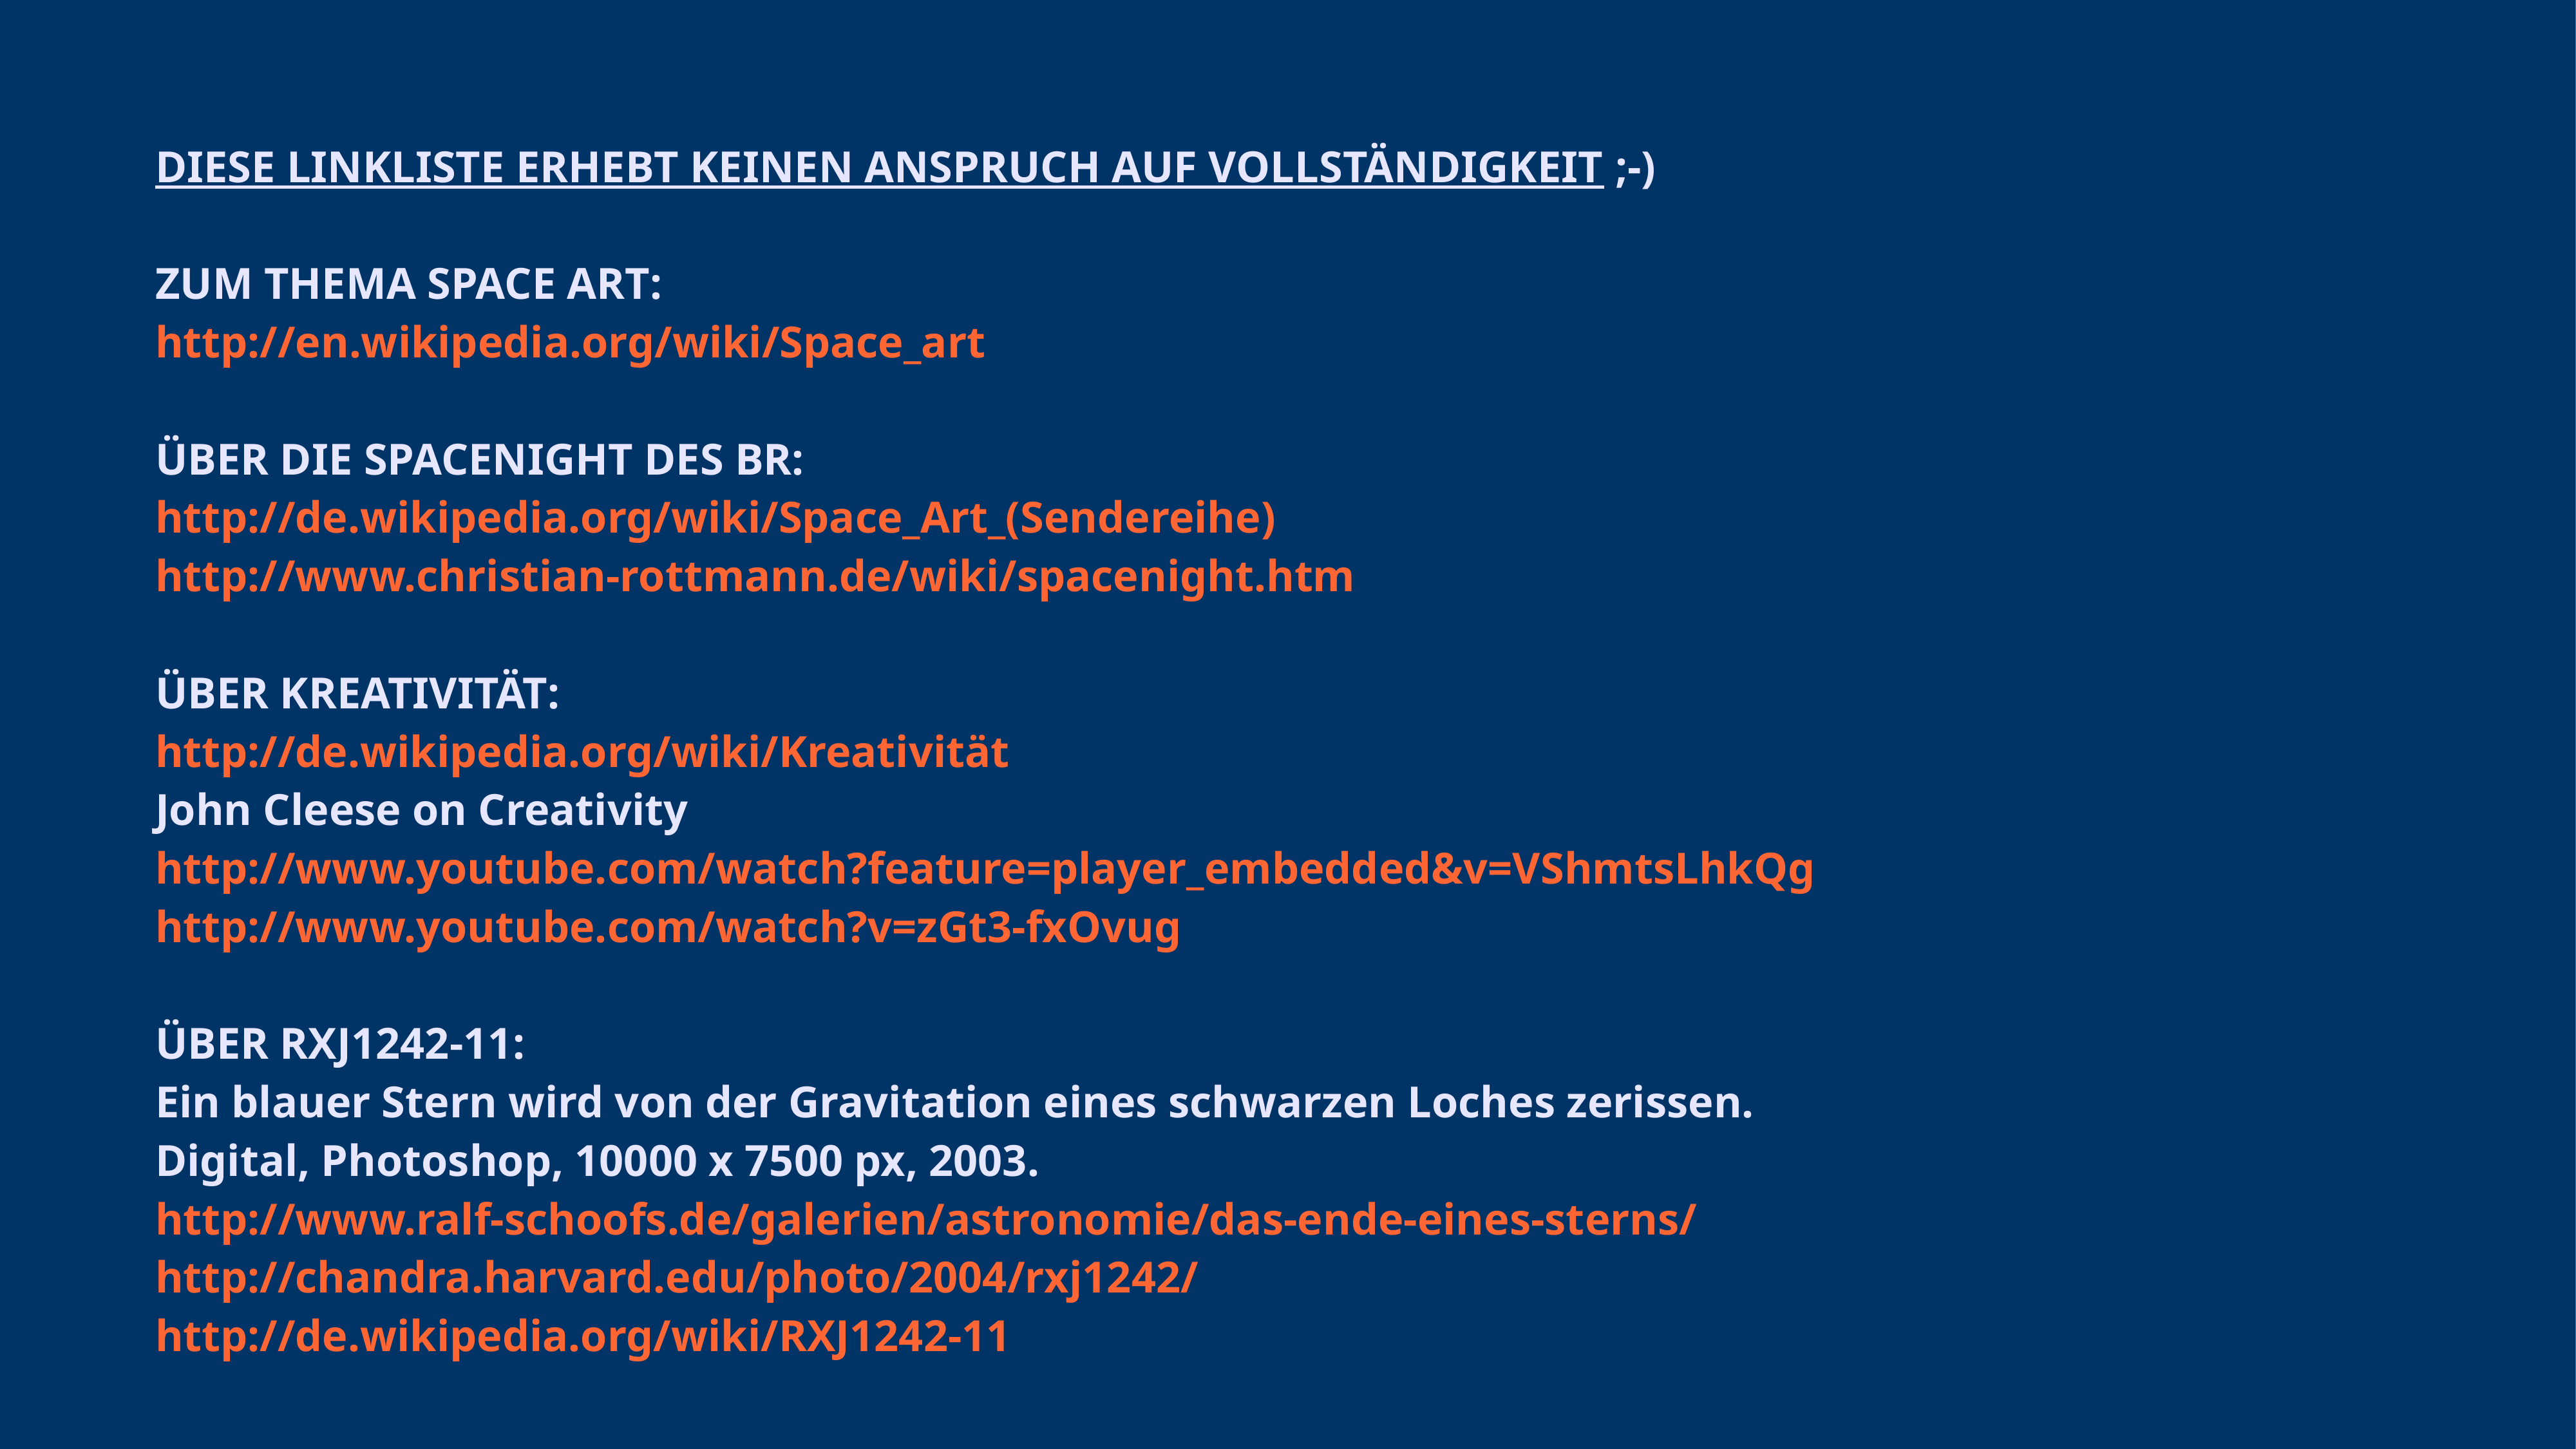

DIESE LINKLISTE ERHEBT KEINEN ANSPRUCH AUF VOLLSTÄNDIGKEIT ;-)
ZUM THEMA SPACE ART:
http://en.wikipedia.org/wiki/Space_art
ÜBER DIE SPACENIGHT DES BR:
http://de.wikipedia.org/wiki/Space_Art_(Sendereihe)
http://www.christian-rottmann.de/wiki/spacenight.htm
ÜBER KREATIVITÄT:
http://de.wikipedia.org/wiki/Kreativität
John Cleese on Creativity
http://www.youtube.com/watch?feature=player_embedded&v=VShmtsLhkQg
http://www.youtube.com/watch?v=zGt3-fxOvug
ÜBER RXJ1242-11:
Ein blauer Stern wird von der Gravitation eines schwarzen Loches zerissen.
Digital, Photoshop, 10000 x 7500 px, 2003.
http://www.ralf-schoofs.de/galerien/astronomie/das-ende-eines-sterns/
http://chandra.harvard.edu/photo/2004/rxj1242/
http://de.wikipedia.org/wiki/RXJ1242-11